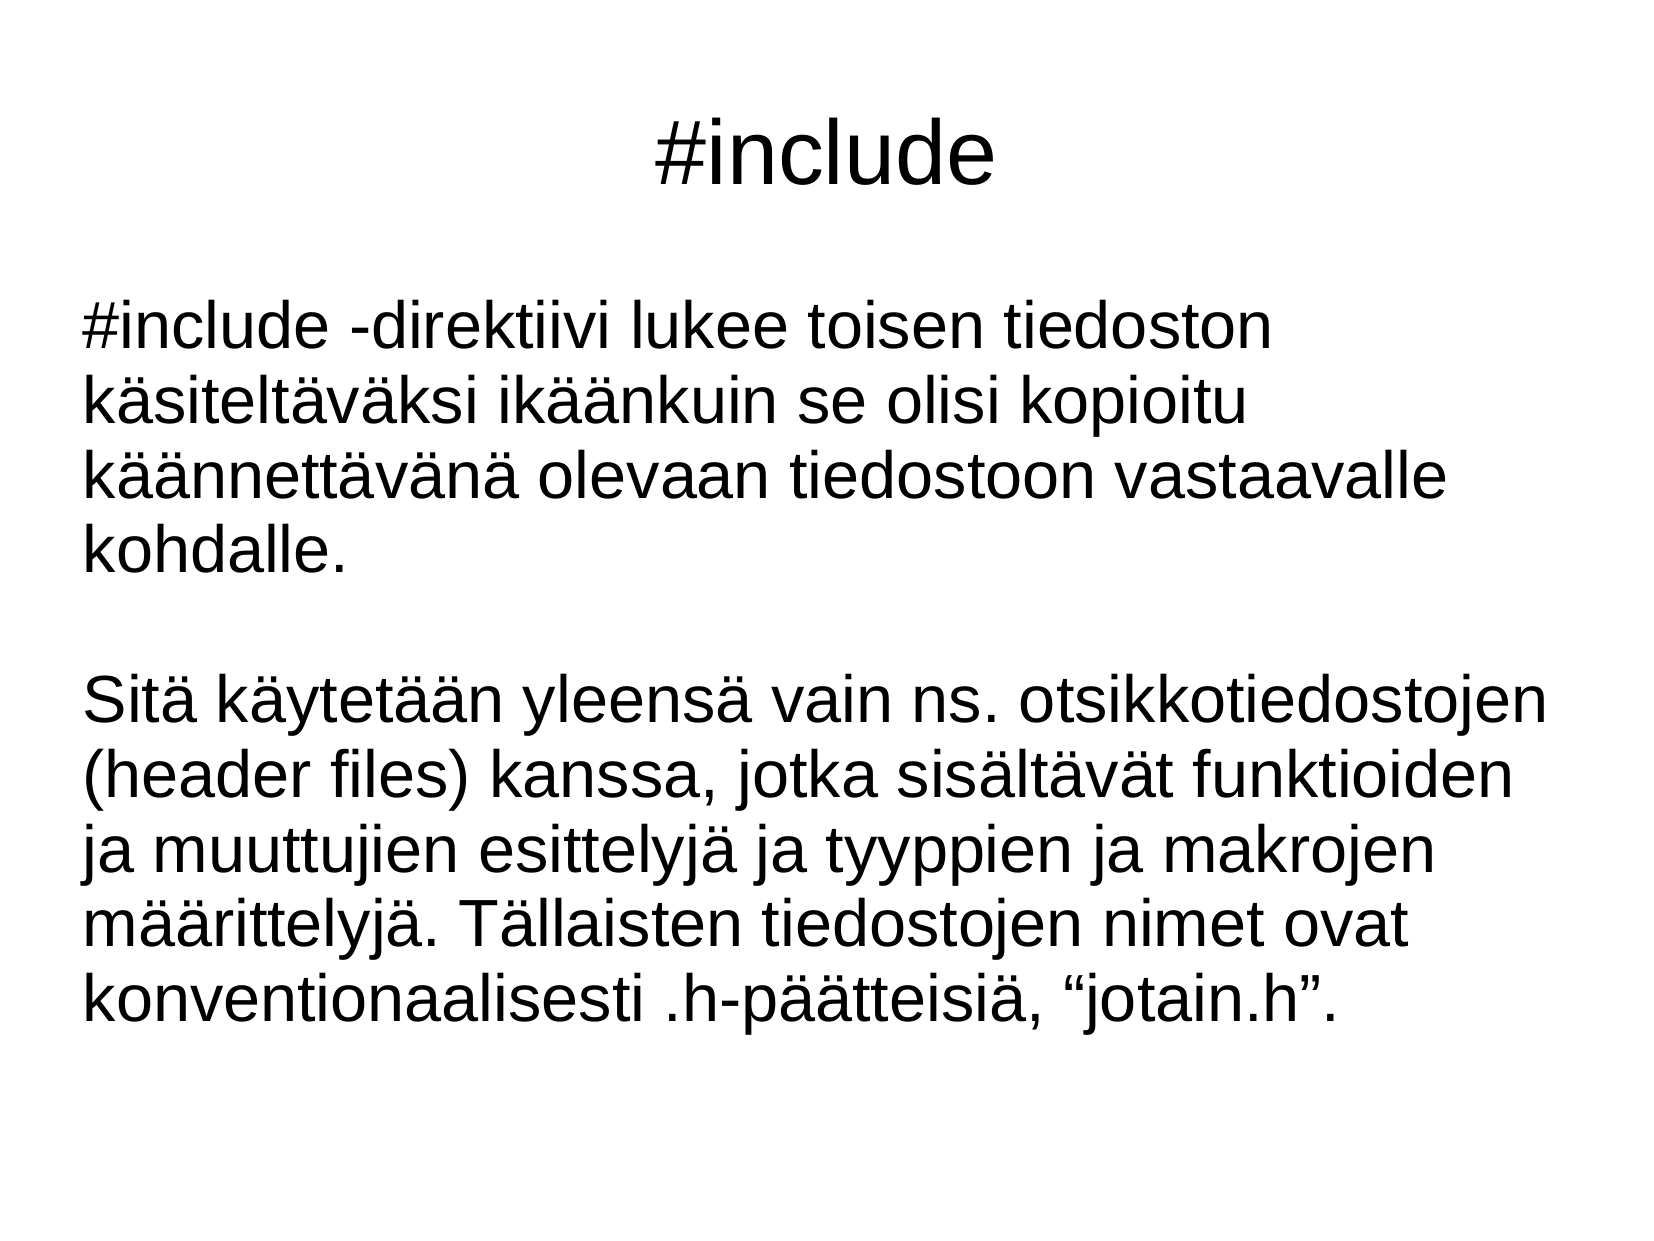

# #include
#include -direktiivi lukee toisen tiedoston käsiteltäväksi ikäänkuin se olisi kopioitu käännettävänä olevaan tiedostoon vastaavalle kohdalle.
Sitä käytetään yleensä vain ns. otsikkotiedostojen (header files) kanssa, jotka sisältävät funktioiden ja muuttujien esittelyjä ja tyyppien ja makrojen määrittelyjä. Tällaisten tiedostojen nimet ovat konventionaalisesti .h-päätteisiä, “jotain.h”.